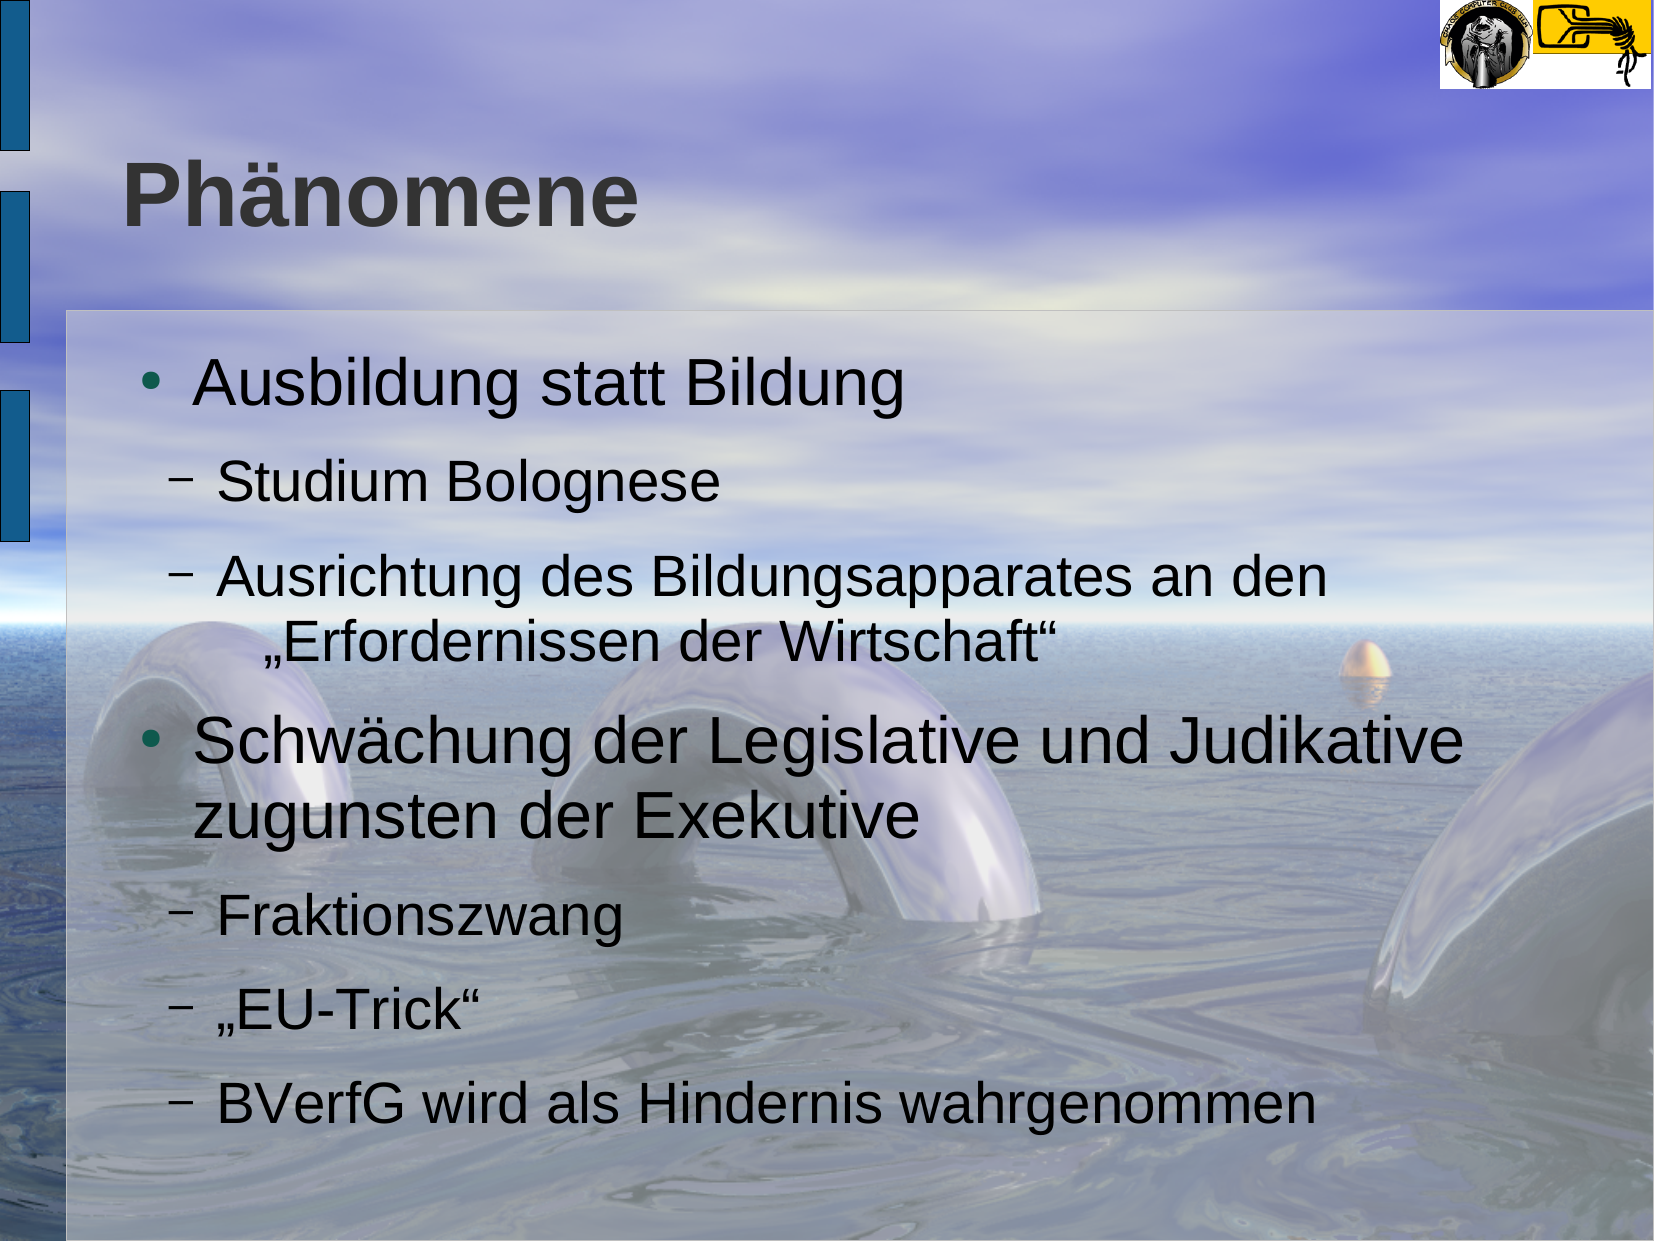

# Phänomene
Ausbildung statt Bildung
Studium Bolognese
Ausrichtung des Bildungsapparates an den „Erfordernissen der Wirtschaft“
Schwächung der Legislative und Judikative zugunsten der Exekutive
Fraktionszwang
„EU-Trick“
BVerfG wird als Hindernis wahrgenommen